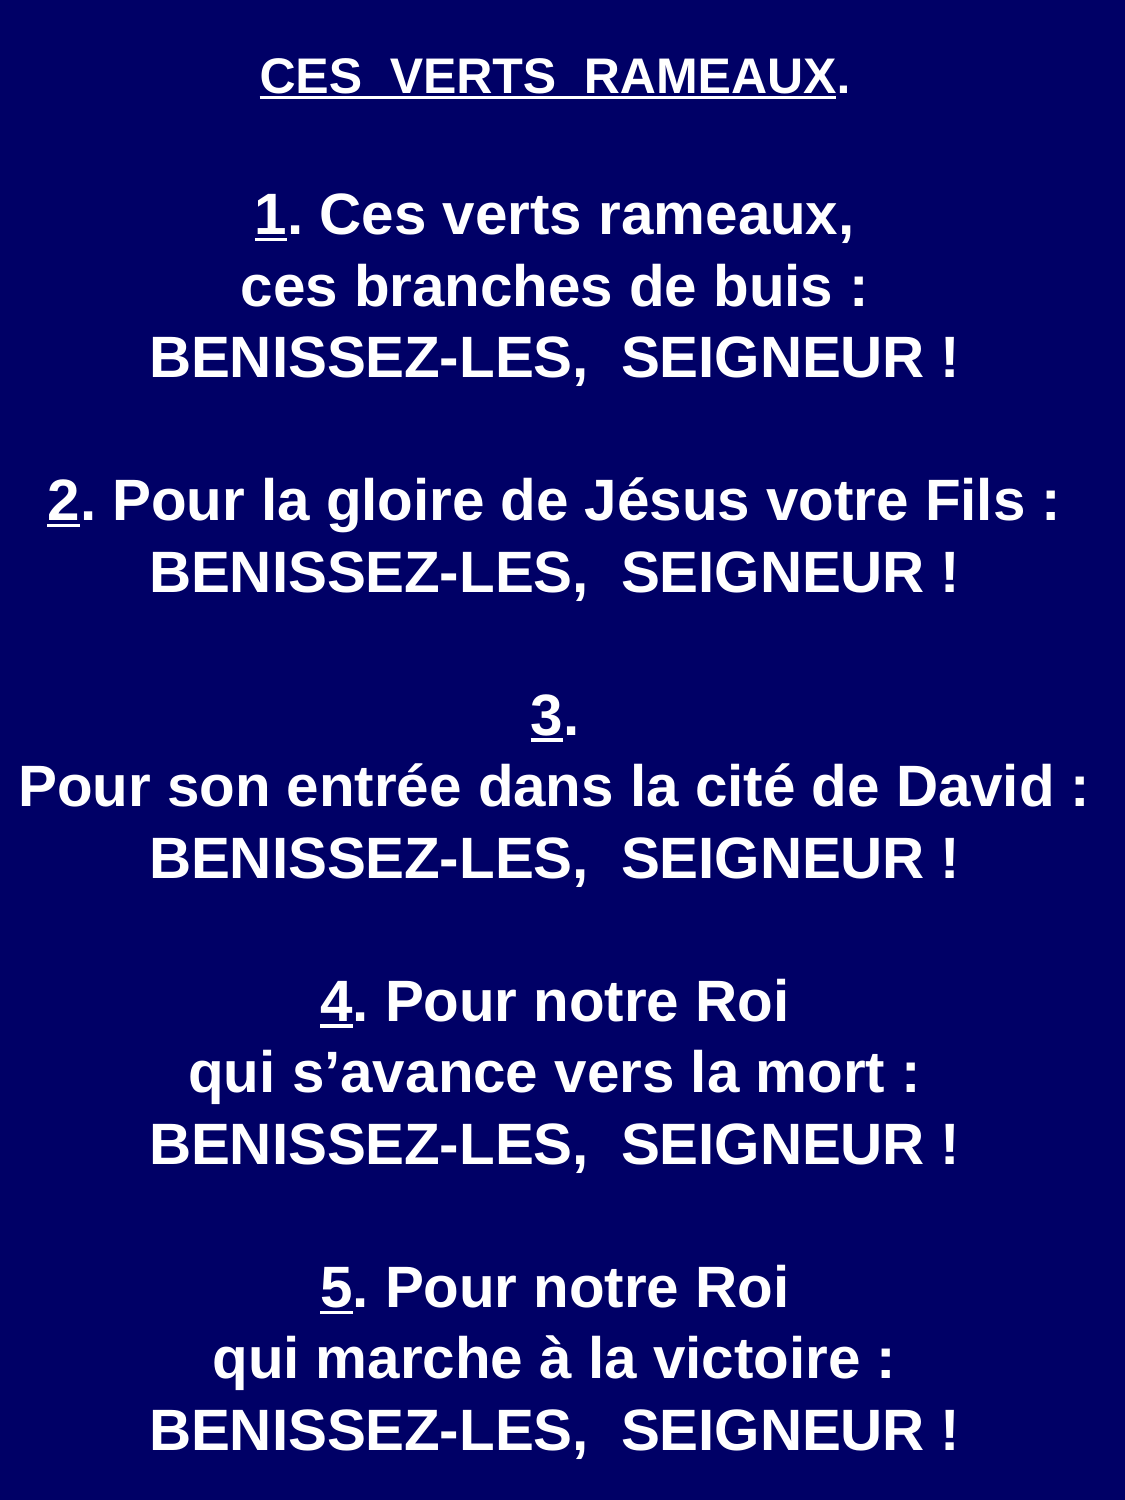

CES VERTS RAMEAUX.
1. Ces verts rameaux,
ces branches de buis :
BENISSEZ-LES, SEIGNEUR !
2. Pour la gloire de Jésus votre Fils :
BENISSEZ-LES, SEIGNEUR !
3.
Pour son entrée dans la cité de David :
BENISSEZ-LES, SEIGNEUR !
4. Pour notre Roi
qui s’avance vers la mort :
BENISSEZ-LES, SEIGNEUR !
5. Pour notre Roi
qui marche à la victoire :
BENISSEZ-LES, SEIGNEUR !